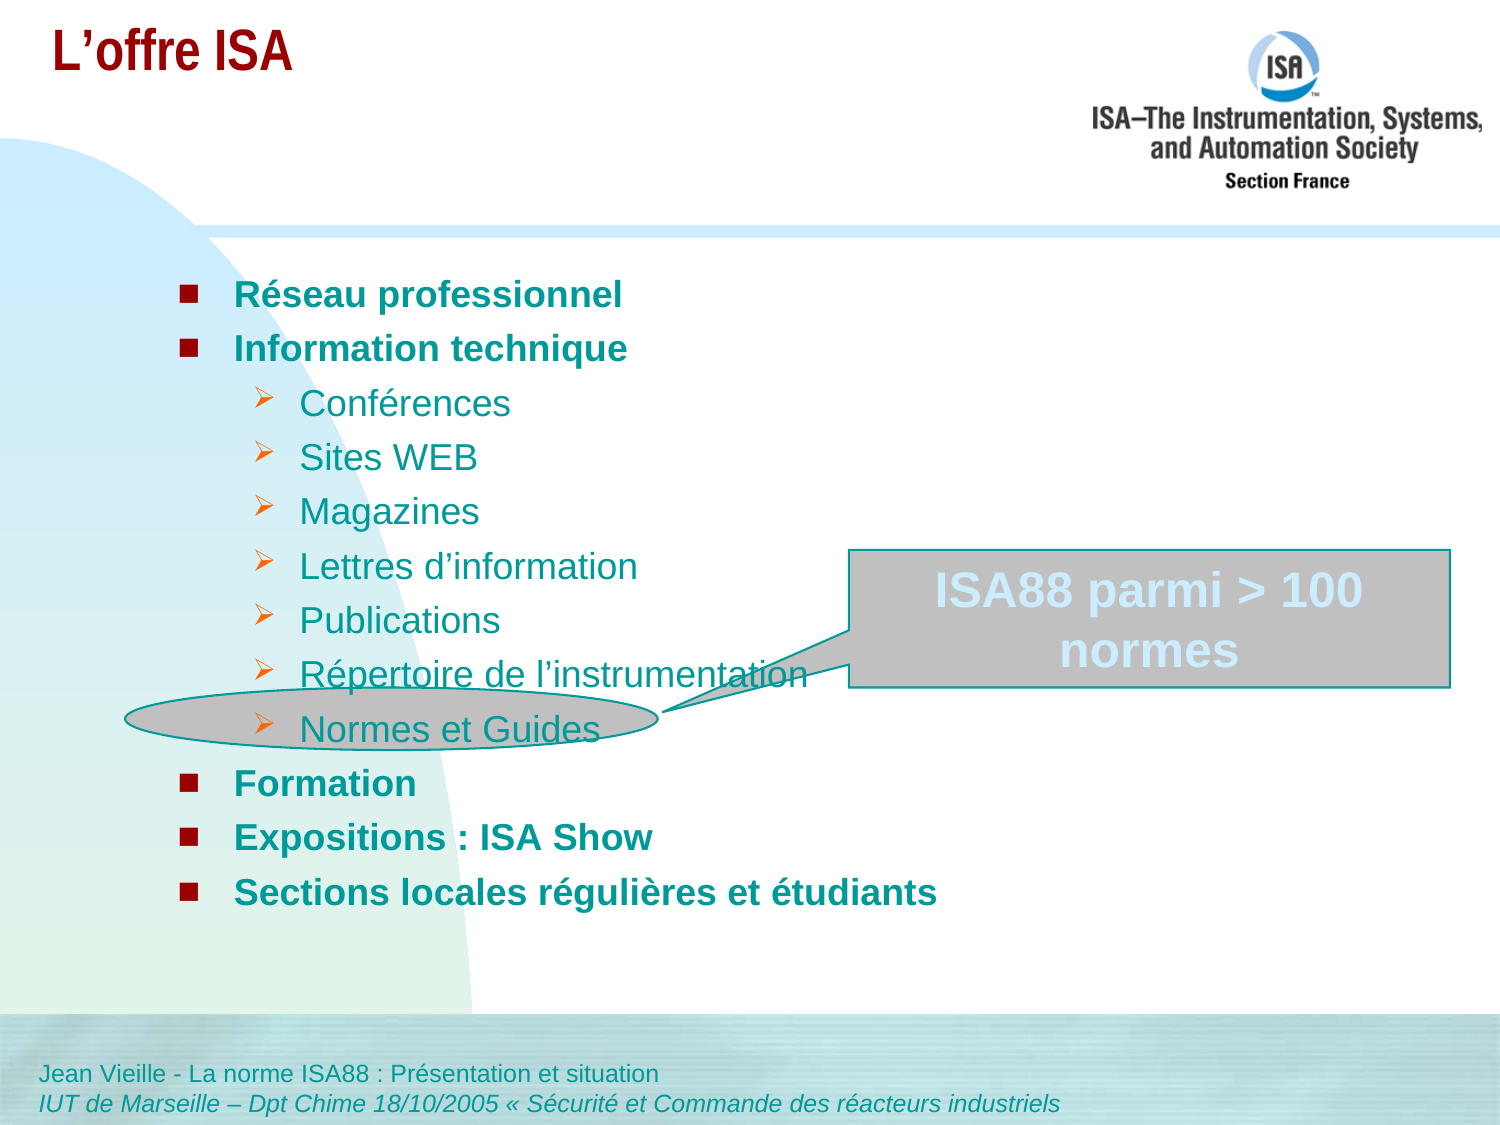

# L’offre ISA
Réseau professionnel
Information technique
Conférences
Sites WEB
Magazines
Lettres d’information
Publications
Répertoire de l’instrumentation
Normes et Guides
Formation
Expositions : ISA Show
Sections locales régulières et étudiants
ISA88 parmi > 100 normes